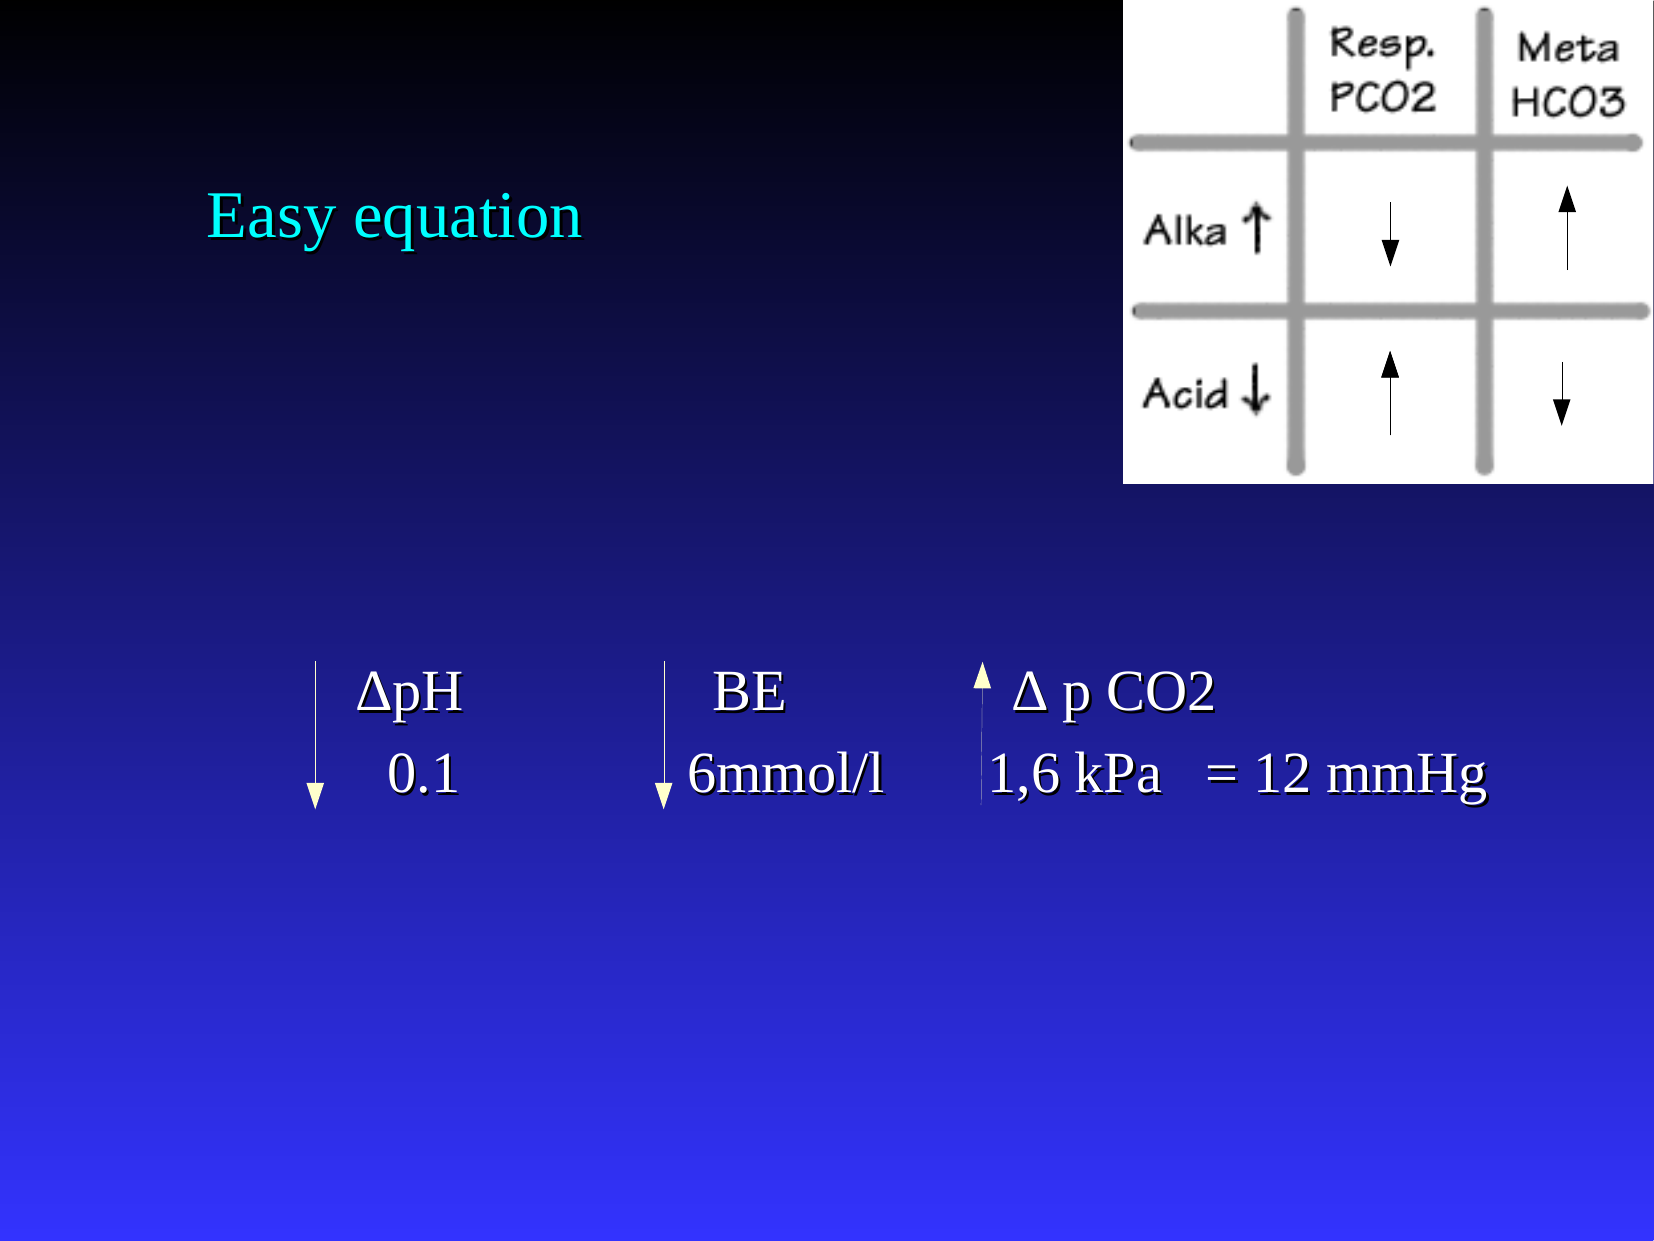

# Easy equation
∆pH		BE		∆ p CO2
 	0.1		6mmol/l	1,6 kPa = 12 mmHg